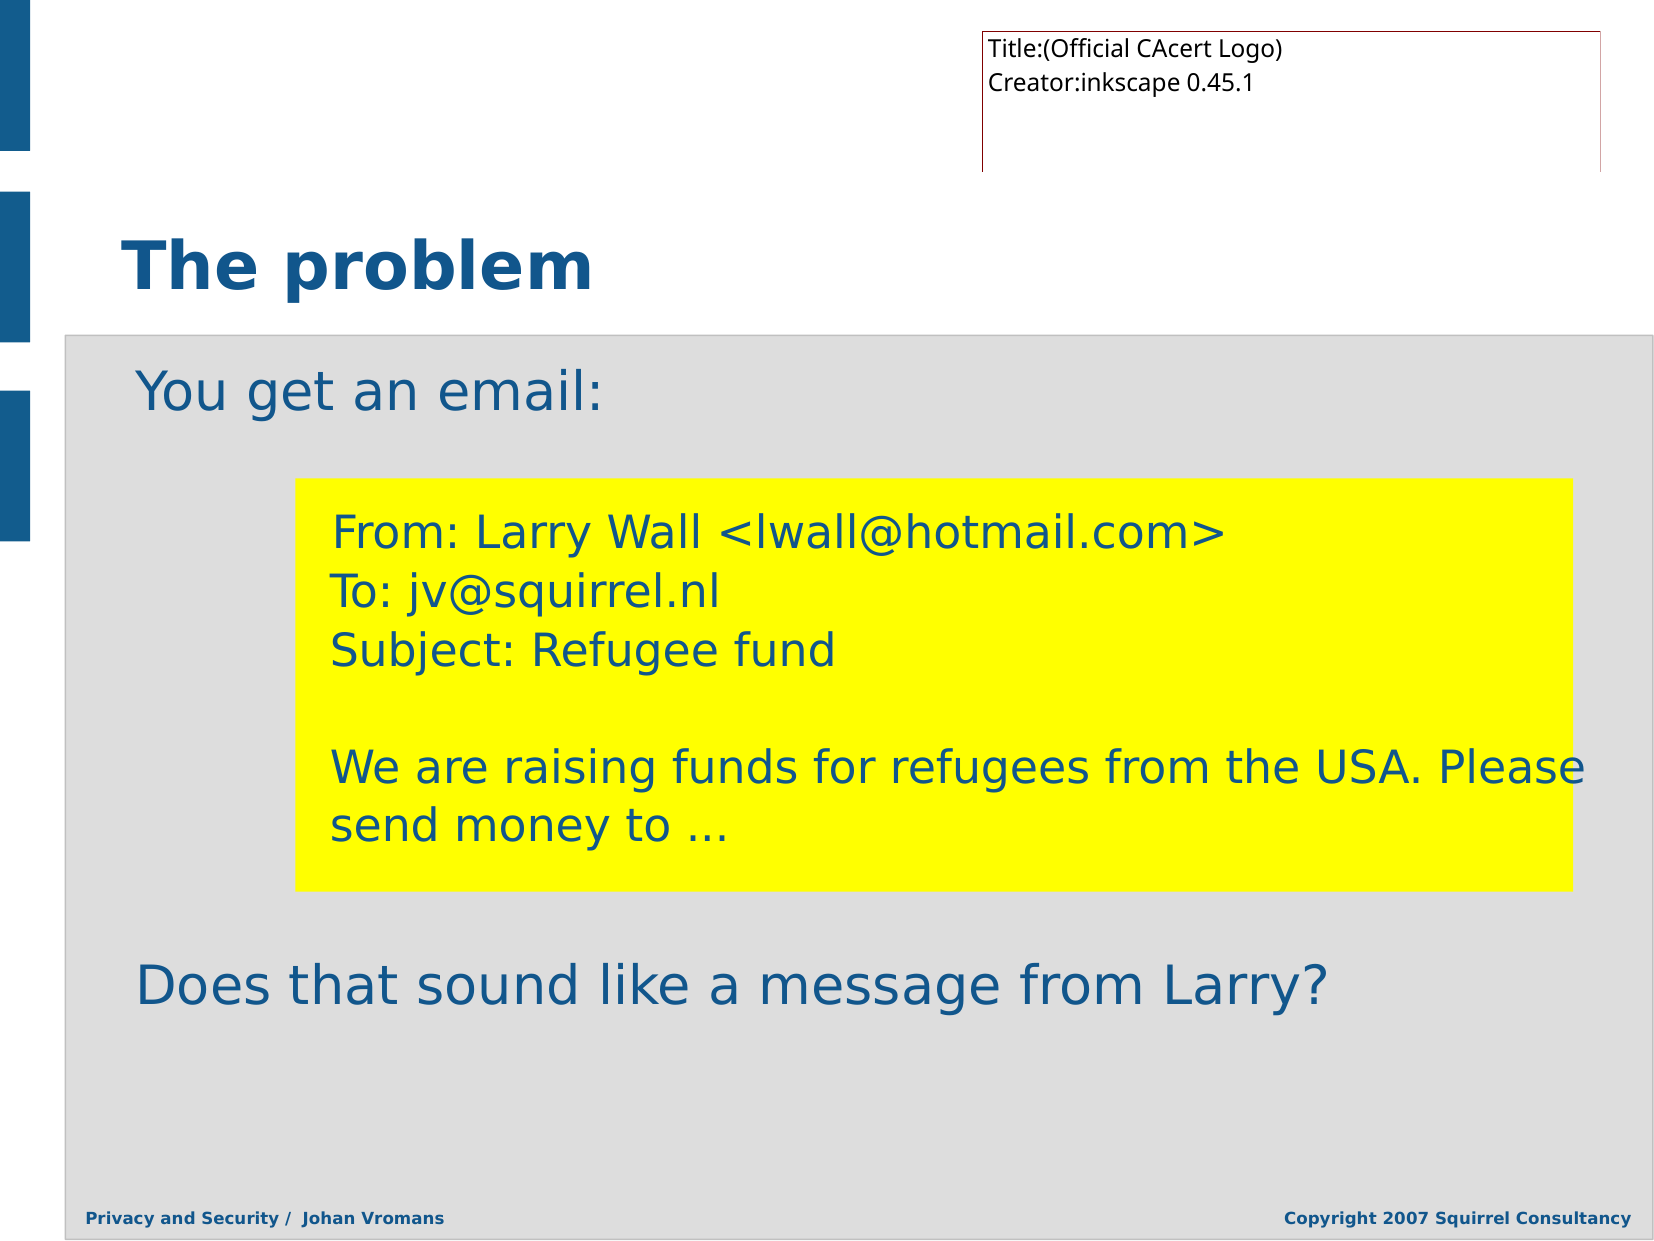

# The problem
You get an email:
From: Larry Wall <lwall@hotmail.com>
To: jv@squirrel.nl
Subject: Refugee fund
We are raising funds for refugees from the USA. Please send money to ...
Does that sound like a message from Larry?